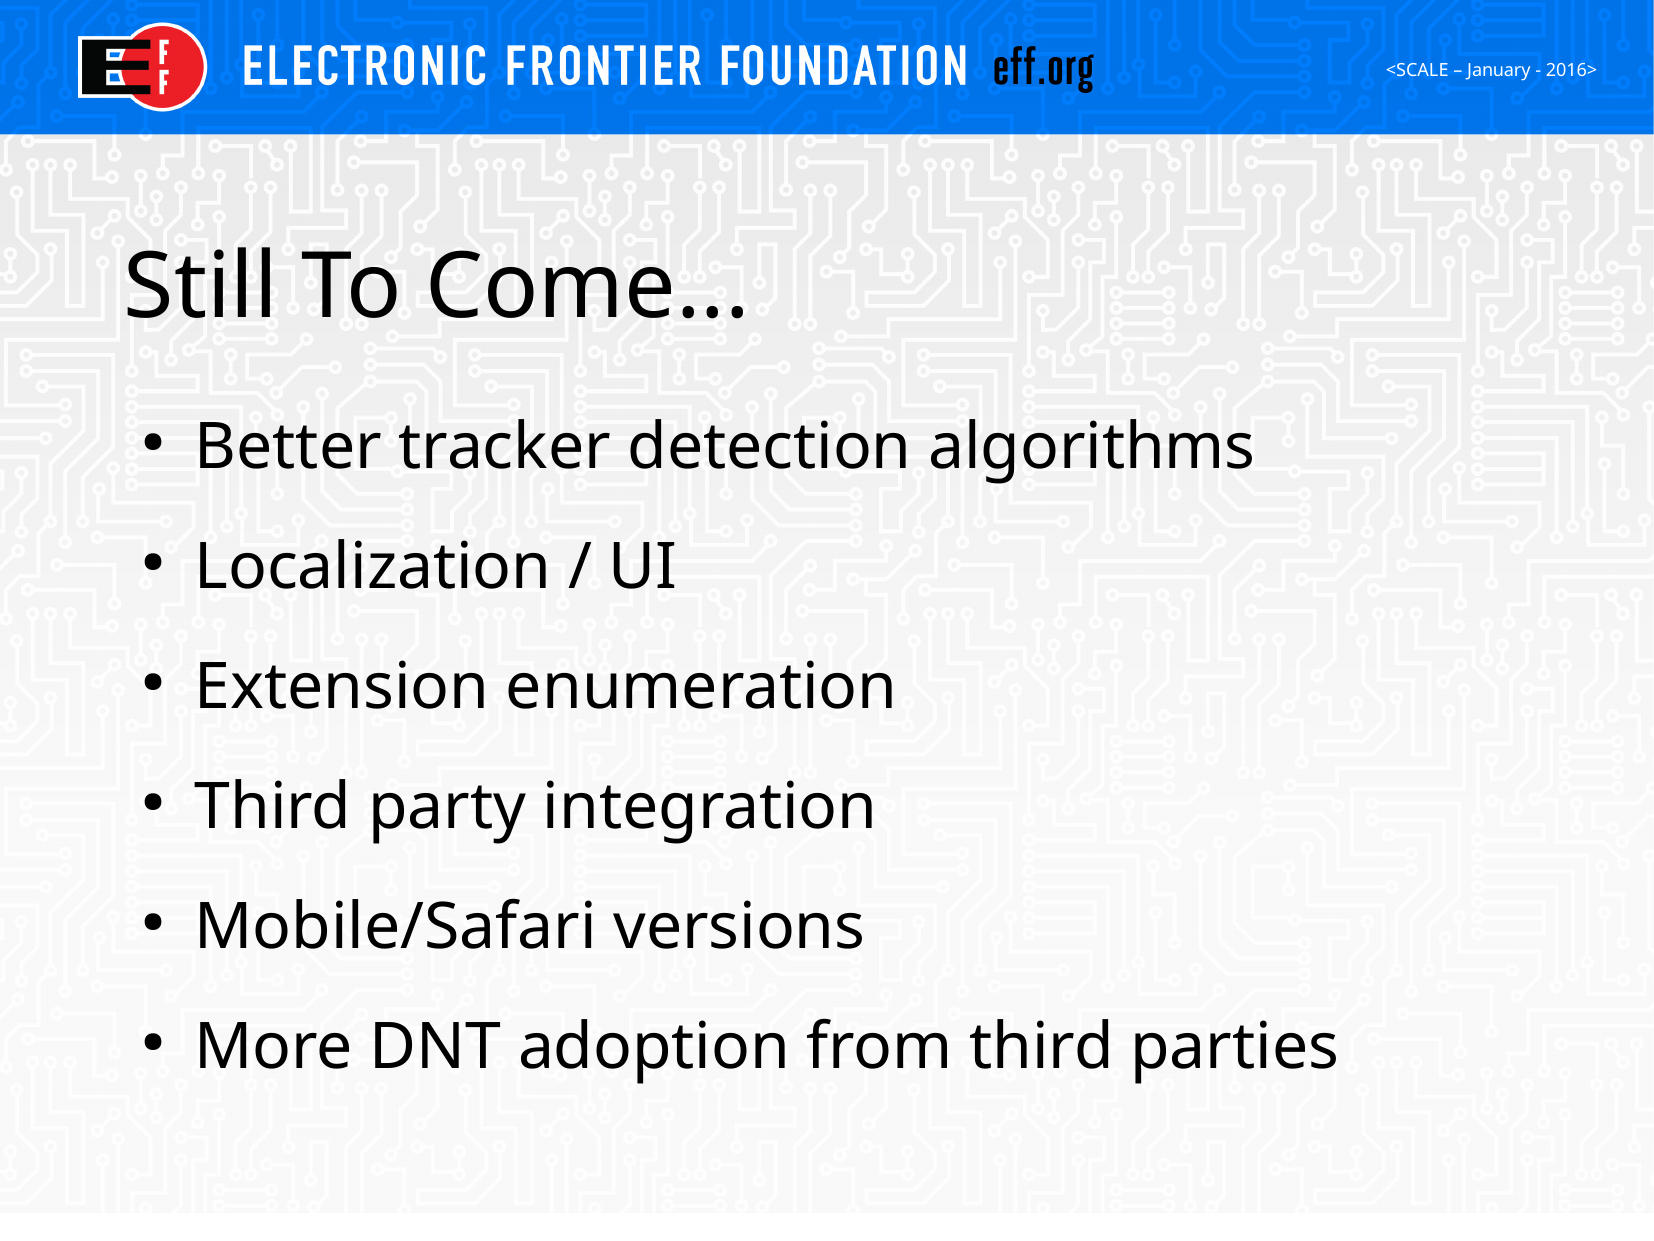

# Still To Come...
Better tracker detection algorithms
Localization / UI
Extension enumeration
Third party integration
Mobile/Safari versions
More DNT adoption from third parties